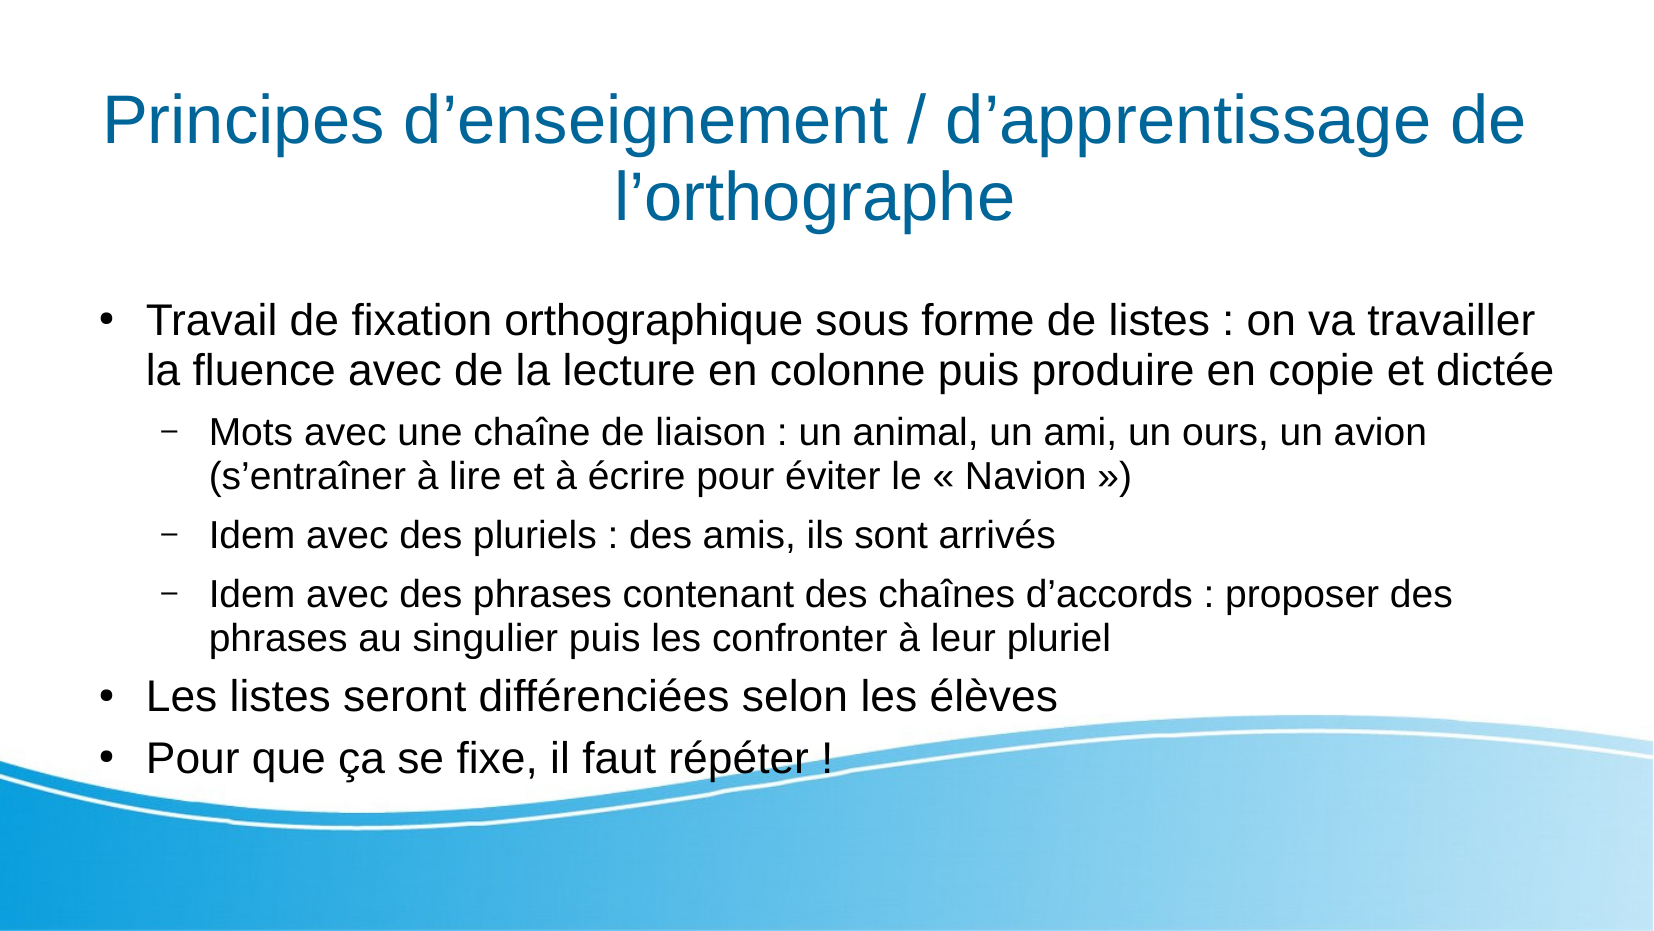

# Principes d’enseignement / d’apprentissage de l’orthographe
Travail de fixation orthographique sous forme de listes : on va travailler la fluence avec de la lecture en colonne puis produire en copie et dictée
Mots avec une chaîne de liaison : un animal, un ami, un ours, un avion (s’entraîner à lire et à écrire pour éviter le « Navion »)
Idem avec des pluriels : des amis, ils sont arrivés
Idem avec des phrases contenant des chaînes d’accords : proposer des phrases au singulier puis les confronter à leur pluriel
Les listes seront différenciées selon les élèves
Pour que ça se fixe, il faut répéter !